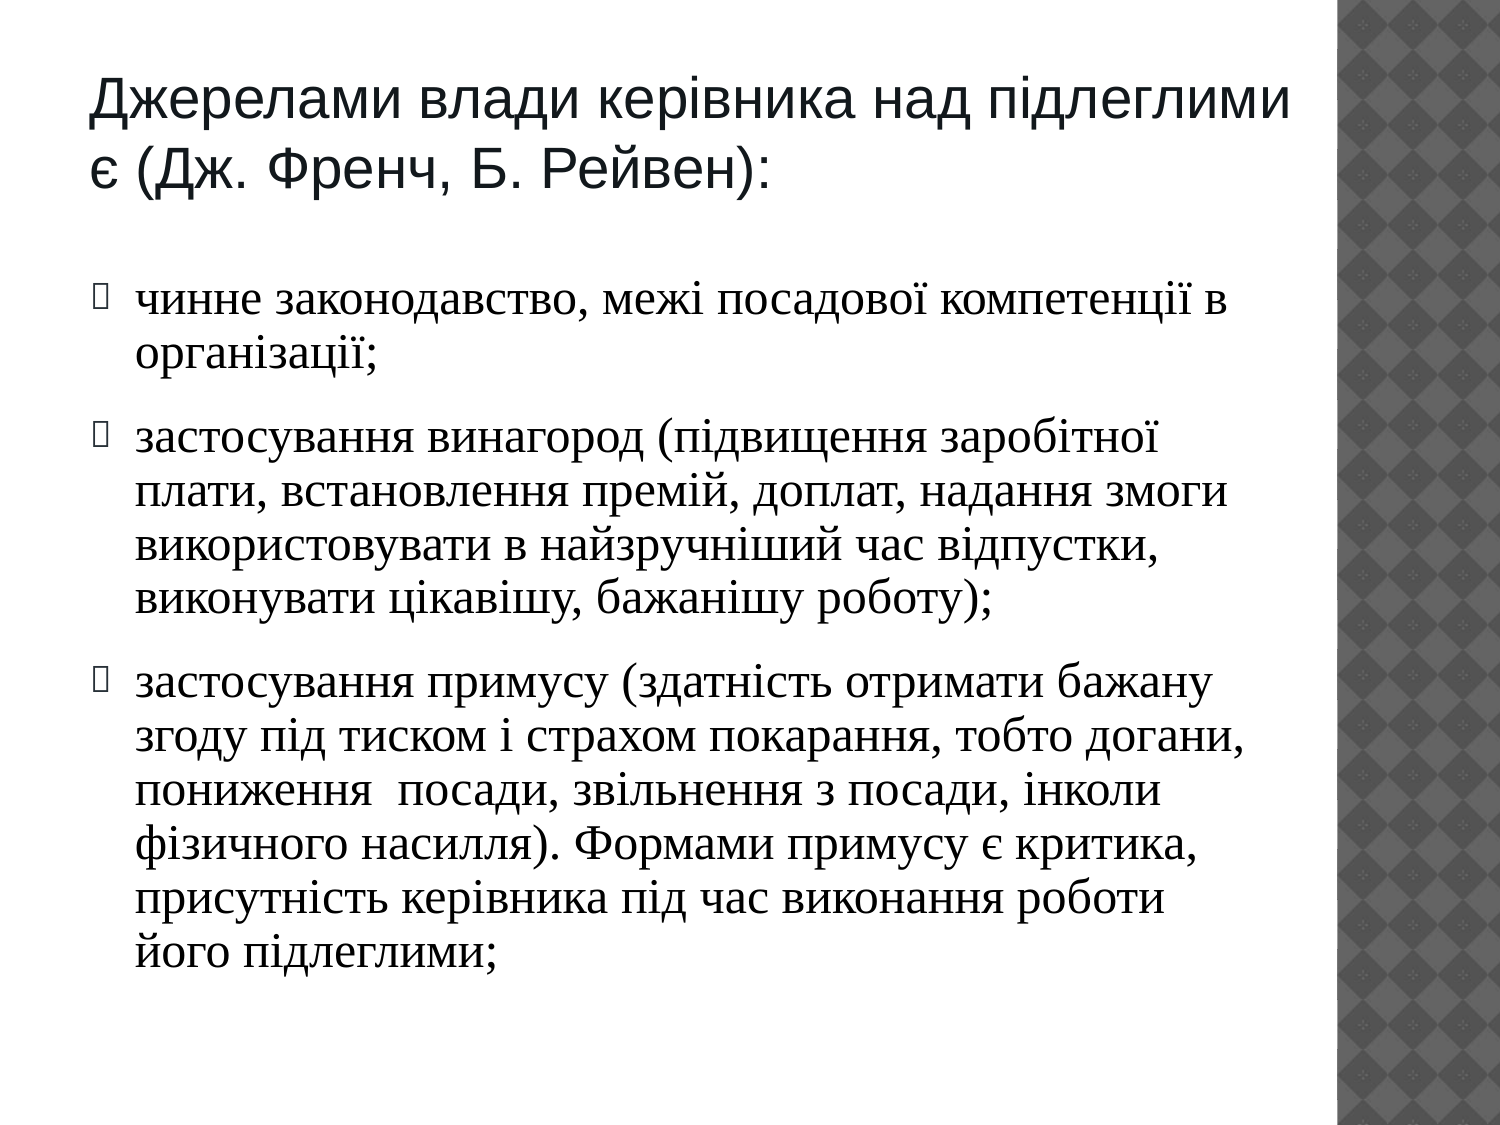

# Джерелами влади керівника над підлеглими є (Дж. Френч, Б. Рейвен):
чинне законодавство, межі посадової компетенції в організації;
застосування винагород (підвищення заробітної плати, встановлення премій, доплат, надання змоги ви­користовувати в найзручніший час відпустки, виконувати цікавішу, бажанішу роботу);
застосування примусу (здатність отримати бажа­ну згоду під тиском і страхом покарання, тобто догани, по­ниження посади, звільнення з посади, інколи фізичного насилля). Формами примусу є критика, присутність ке­рівника під час виконання роботи його підлеглими;